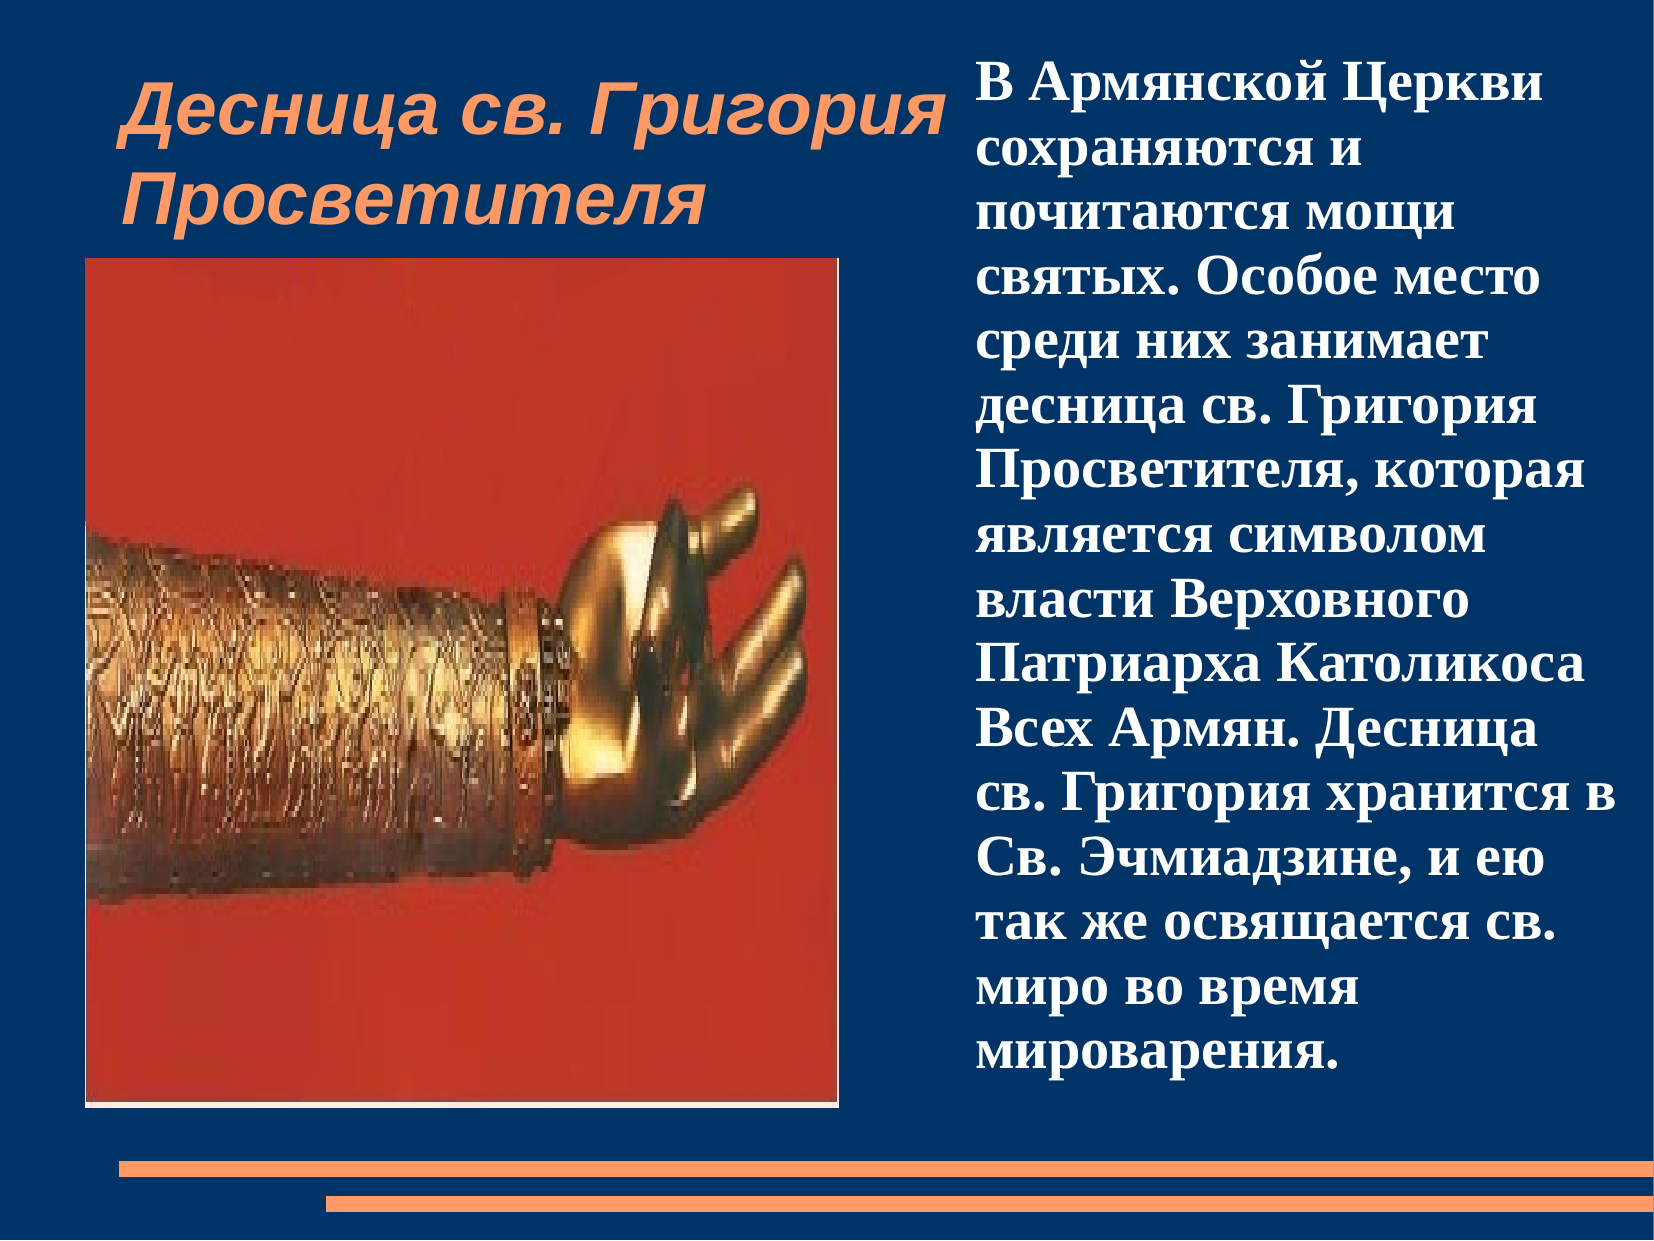

В Армянской Церкви сохраняются и почитаются мощи святых. Особое место среди них занимает десница св. Григория Просветителя, которая является символом власти Верховного Патриарха Католикоса Всех Армян. Десница св. Григория хранится в Св. Эчмиадзине, и ею так же освящается св. миро во время мироварения.
# Десница св. Григория Просветителя